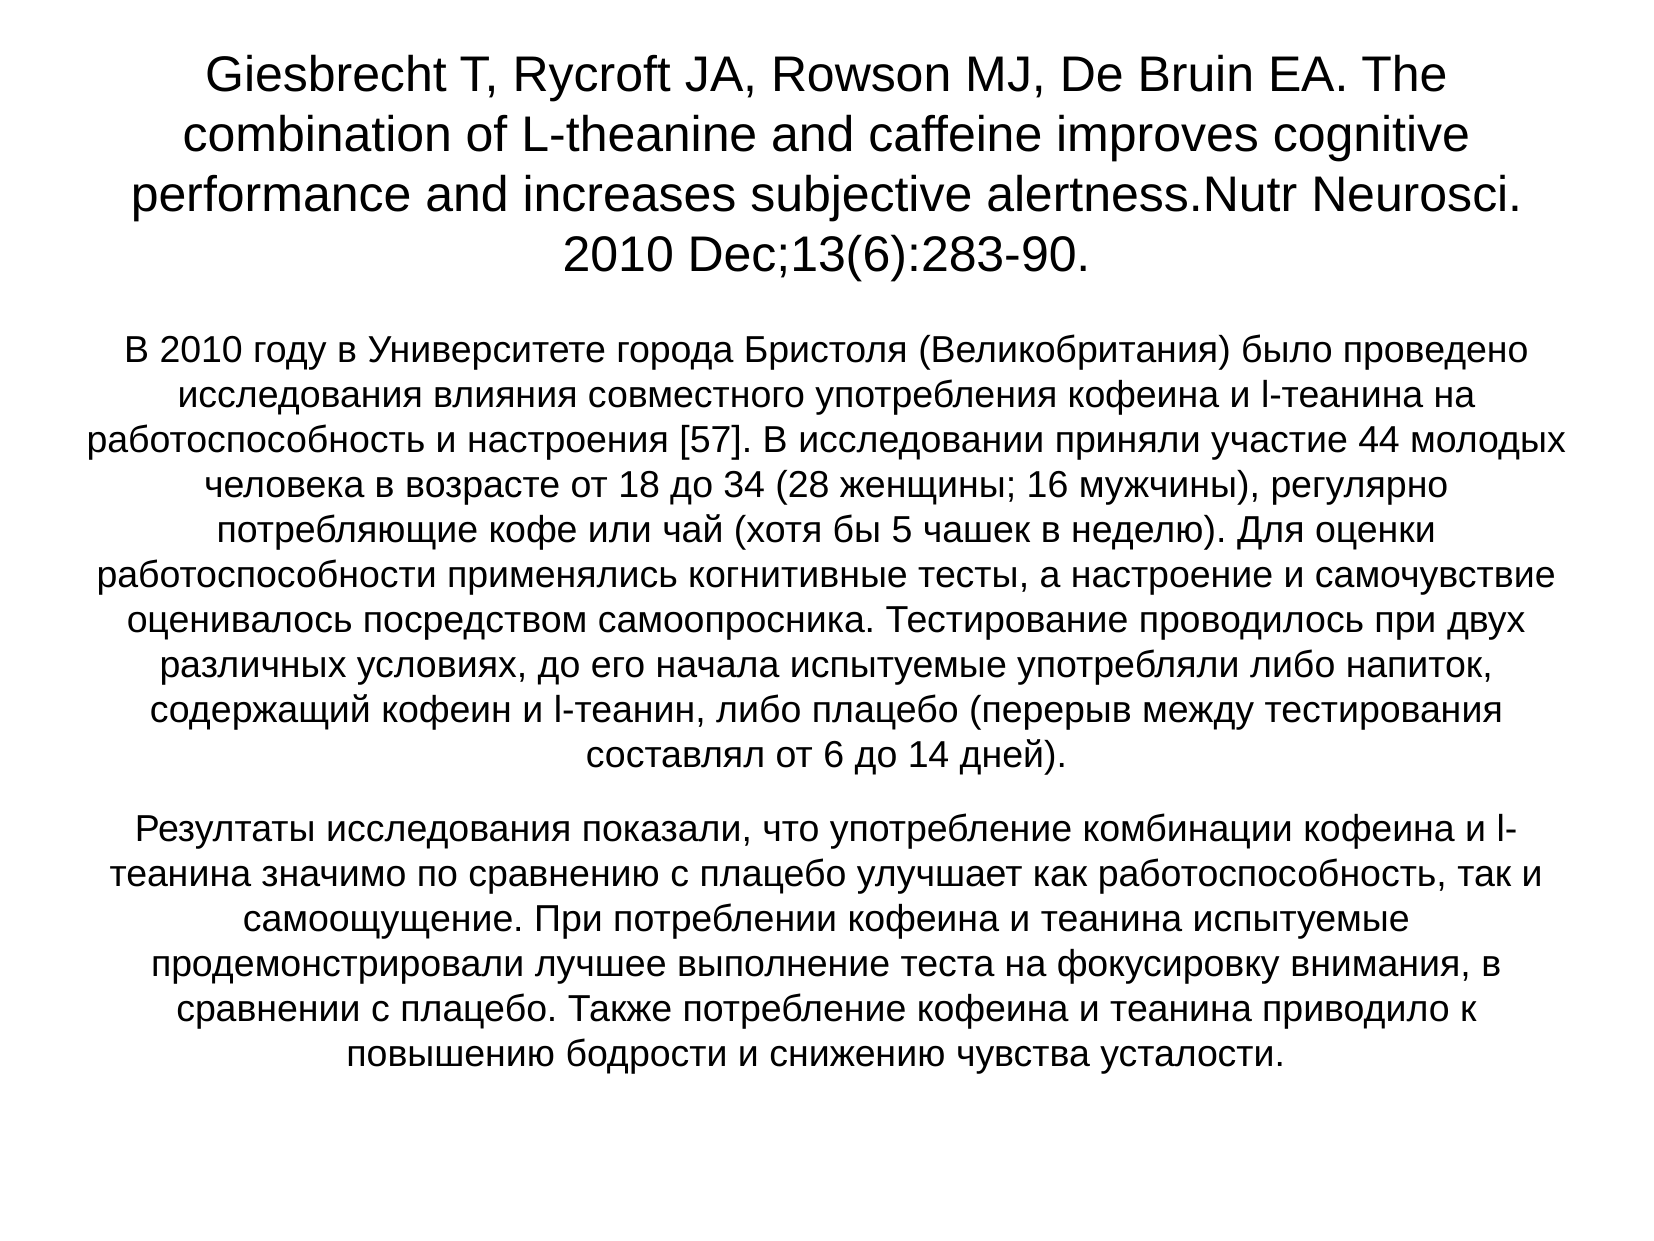

# Giesbrecht T, Rycroft JA, Rowson MJ, De Bruin EA. The combination of L-theanine and caffeine improves cognitive performance and increases subjective alertness.Nutr Neurosci. 2010 Dec;13(6):283-90.
В 2010 году в Университете города Бристоля (Великобритания) было проведено исследования влияния совместного употребления кофеина и l-теанина на работоспособность и настроения [57]. В исследовании приняли участие 44 молодых человека в возрасте от 18 до 34 (28 женщины; 16 мужчины), регулярно потребляющие кофе или чай (хотя бы 5 чашек в неделю). Для оценки работоспособности применялись когнитивные тесты, а настроение и самочувствие оценивалось посредством самоопросника. Тестирование проводилось при двух различных условиях, до его начала испытуемые употребляли либо напиток, содержащий кофеин и l-теанин, либо плацебо (перерыв между тестирования составлял от 6 до 14 дней).
Резултаты исследования показали, что употребление комбинации кофеина и l-теанина значимо по сравнению с плацебо улучшает как работоспособность, так и самоощущение. При потреблении кофеина и теанина испытуемые продемонстрировали лучшее выполнение теста на фокусировку внимания, в сравнении с плацебо. Также потребление кофеина и теанина приводило к повышению бодрости и снижению чувства усталости.